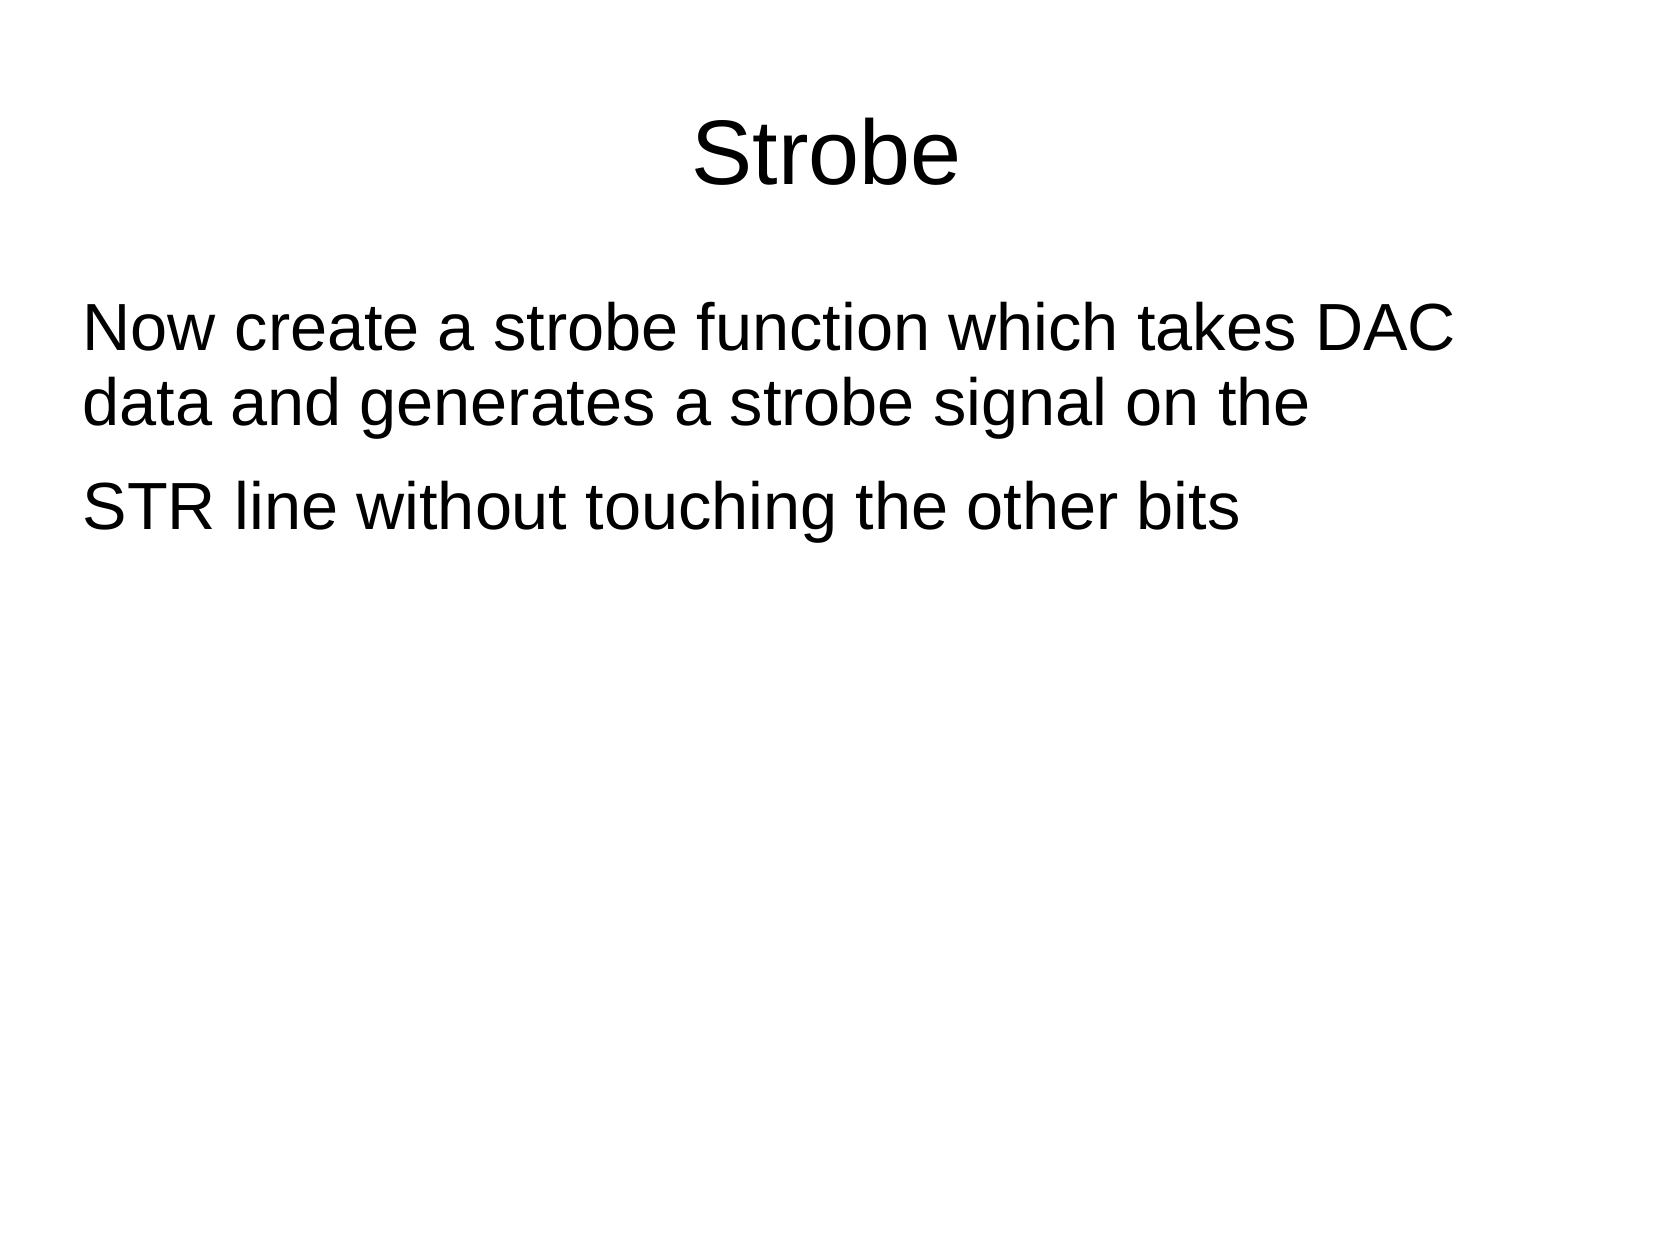

# Strobe
Now create a strobe function which takes DAC data and generates a strobe signal on the
STR line without touching the other bits